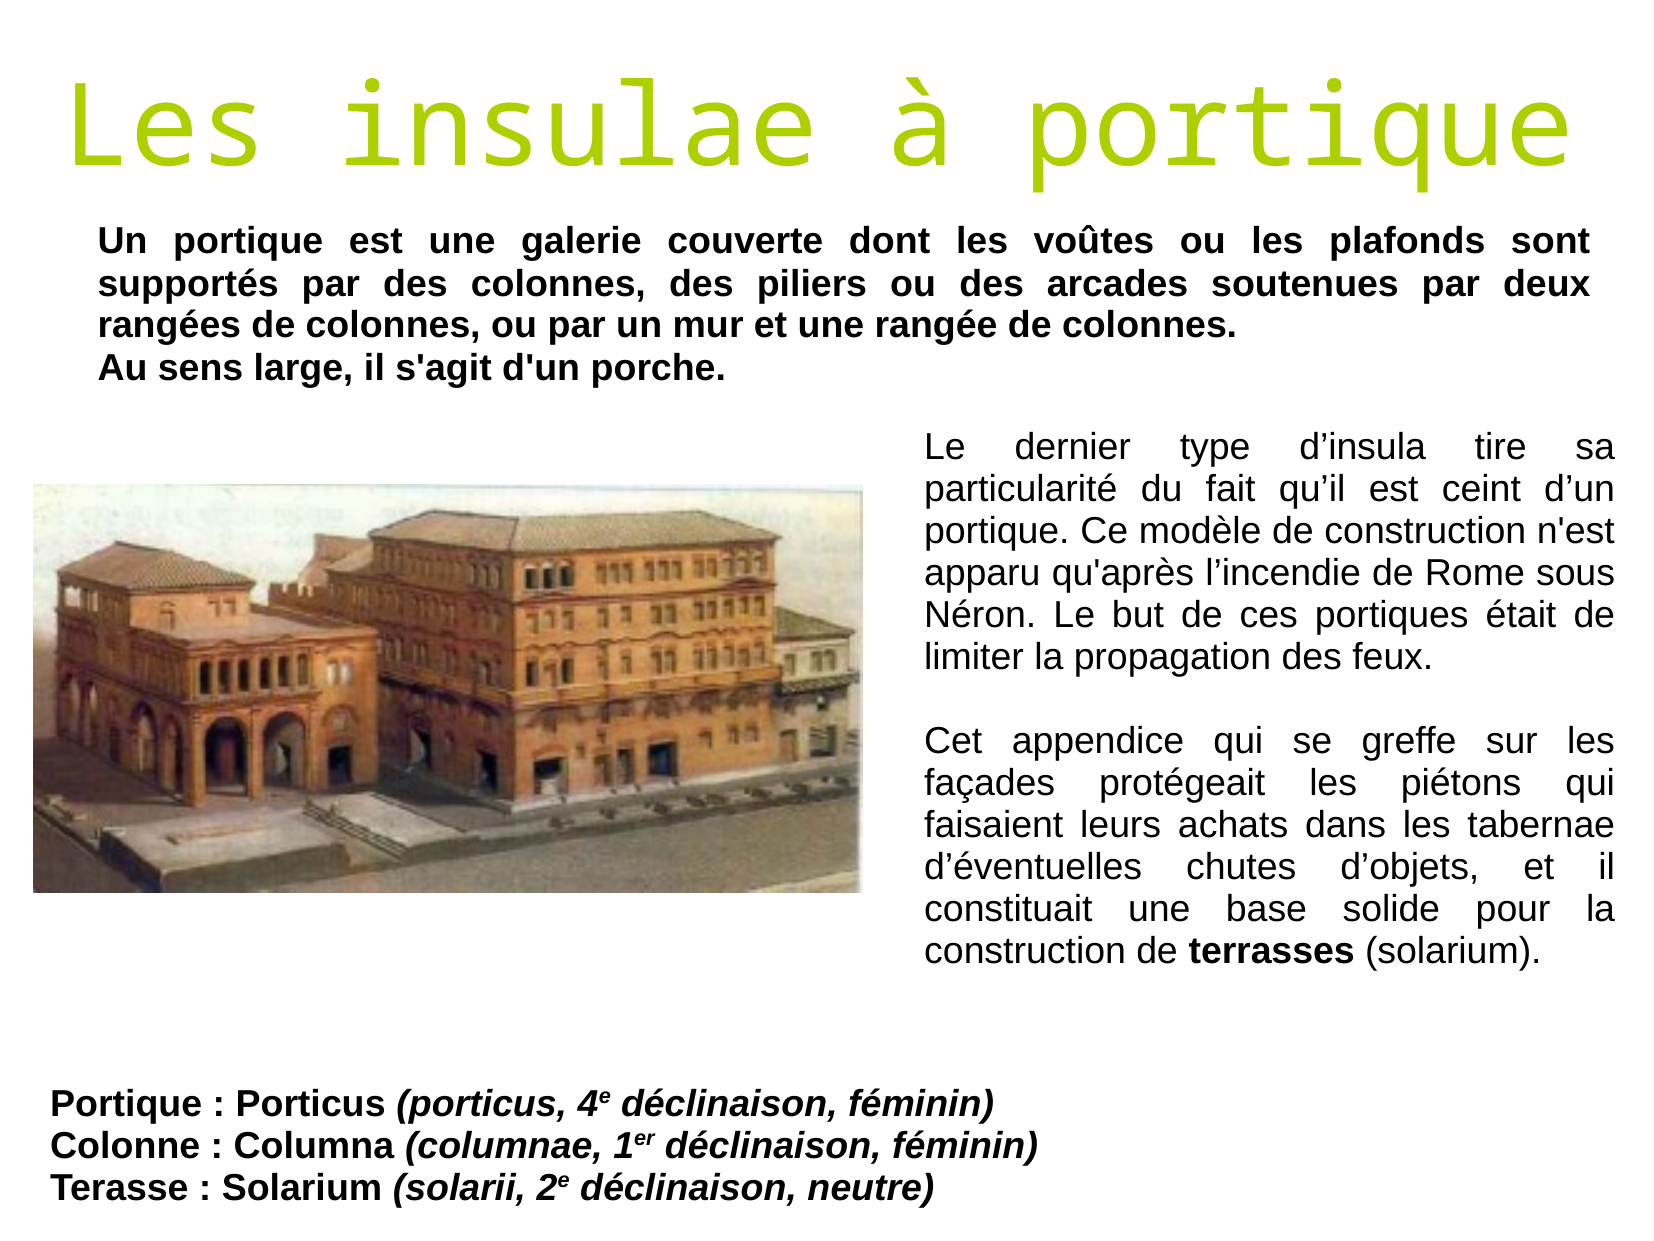

Les insulae à portique
Un portique est une galerie couverte dont les voûtes ou les plafonds sont supportés par des colonnes, des piliers ou des arcades soutenues par deux rangées de colonnes, ou par un mur et une rangée de colonnes.
Au sens large, il s'agit d'un porche.
Le dernier type d’insula tire sa particularité du fait qu’il est ceint d’un portique. Ce modèle de construction n'est apparu qu'après l’incendie de Rome sous Néron. Le but de ces portiques était de limiter la propagation des feux.
Cet appendice qui se greffe sur les façades protégeait les piétons qui faisaient leurs achats dans les tabernae d’éventuelles chutes d’objets, et il constituait une base solide pour la construction de terrasses (solarium).
Portique : Porticus (porticus, 4e déclinaison, féminin)
Colonne : Columna (columnae, 1er déclinaison, féminin)
Terasse : Solarium (solarii, 2e déclinaison, neutre)